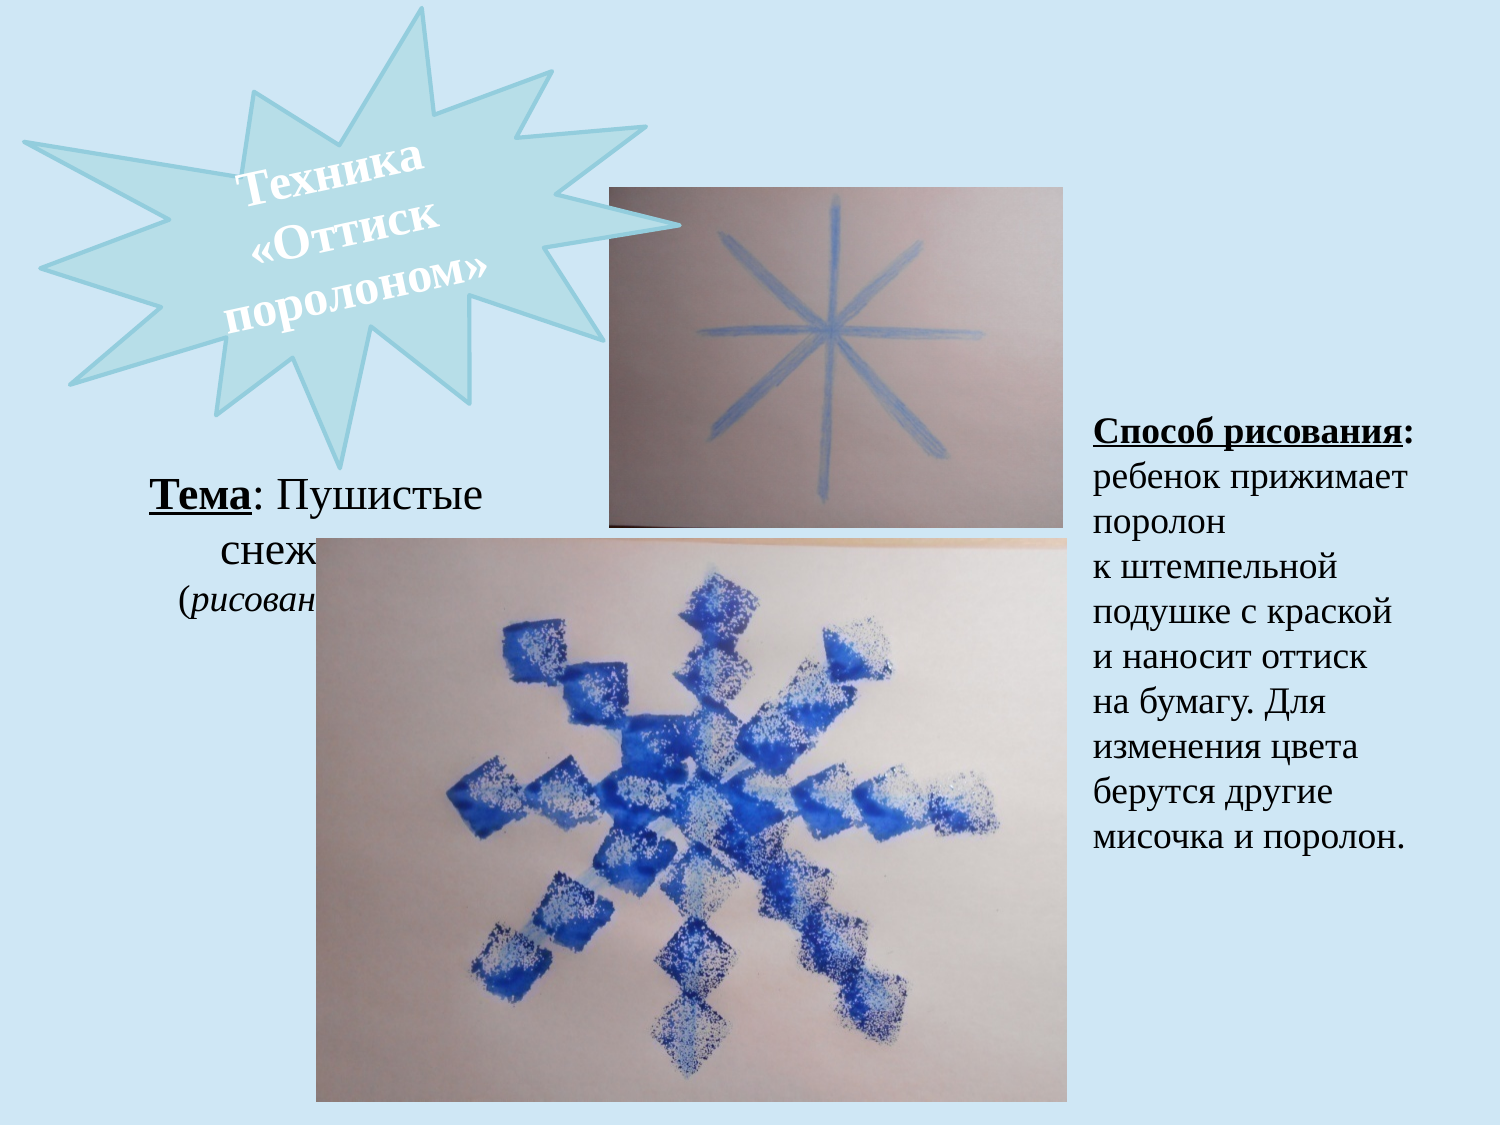

Техника
«Оттиск поролоном»
# Тема: Пушистые снежинки (рисование снежинки)
Способ рисования: ребенок прижимает поролон к штемпельной подушке с краской и наносит оттиск на бумагу. Для изменения цвета берутся другие мисочка и поролон.